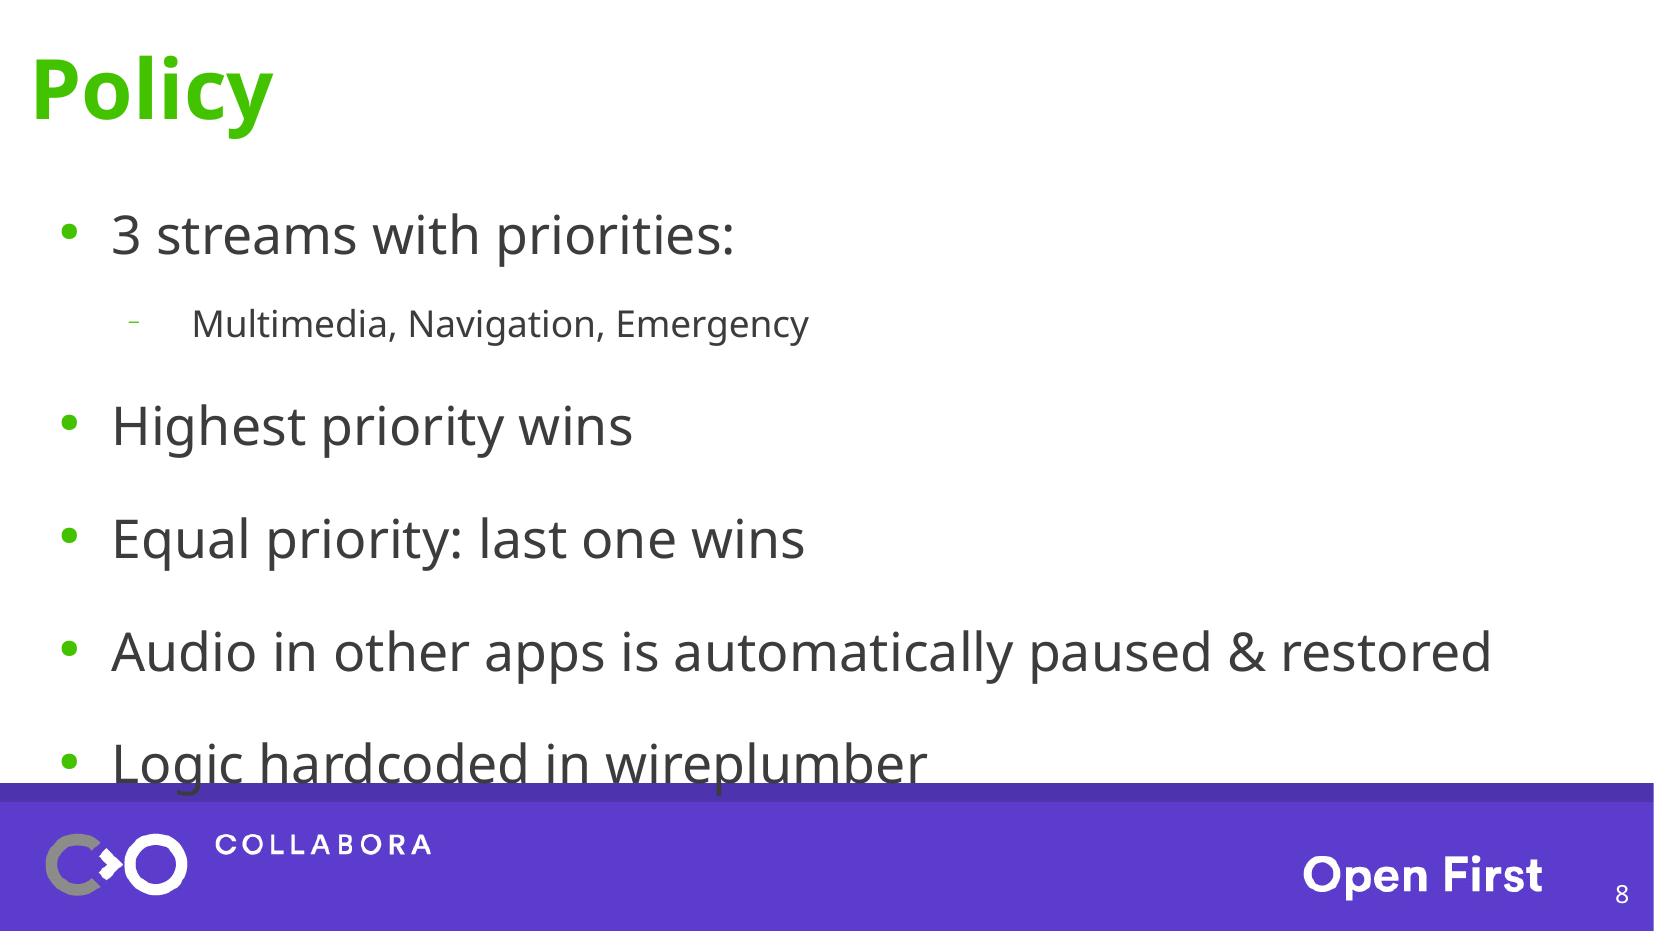

# Policy
3 streams with priorities:
 Multimedia, Navigation, Emergency
Highest priority wins
Equal priority: last one wins
Audio in other apps is automatically paused & restored
Logic hardcoded in wireplumber